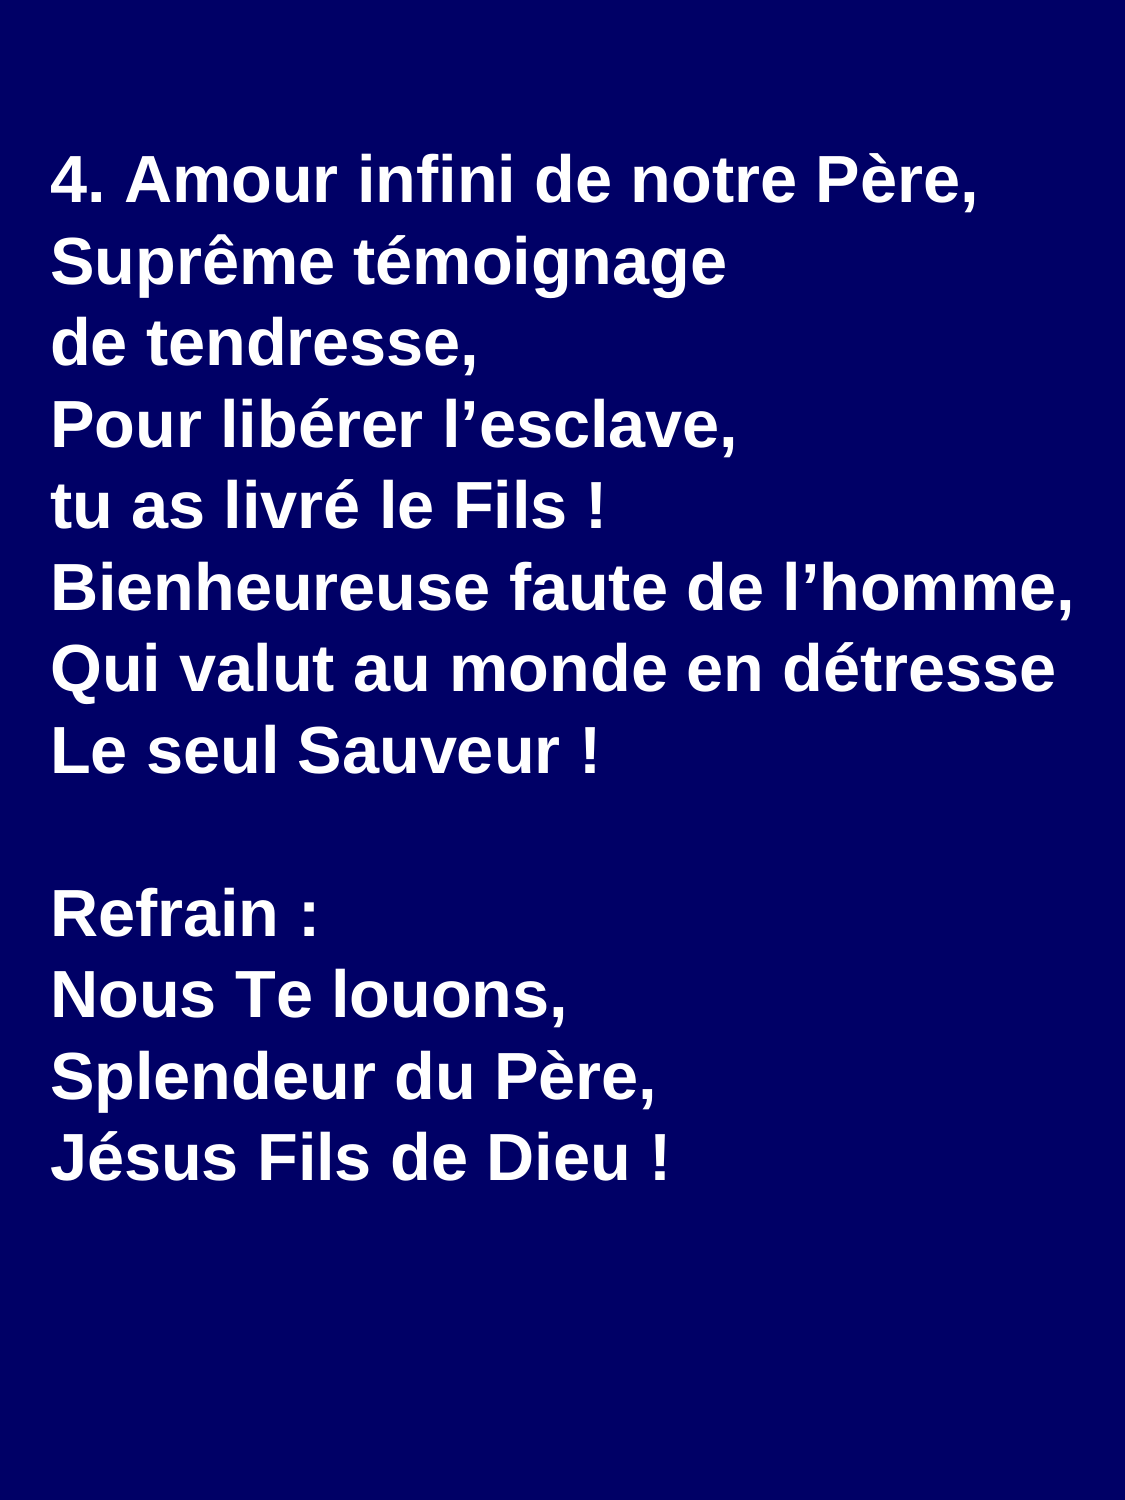

4. Amour infini de notre Père,
Suprême témoignage
de tendresse,
Pour libérer l’esclave,
tu as livré le Fils !
Bienheureuse faute de l’homme,
Qui valut au monde en détresse
Le seul Sauveur !
Refrain :
Nous Te louons,
Splendeur du Père,
Jésus Fils de Dieu !